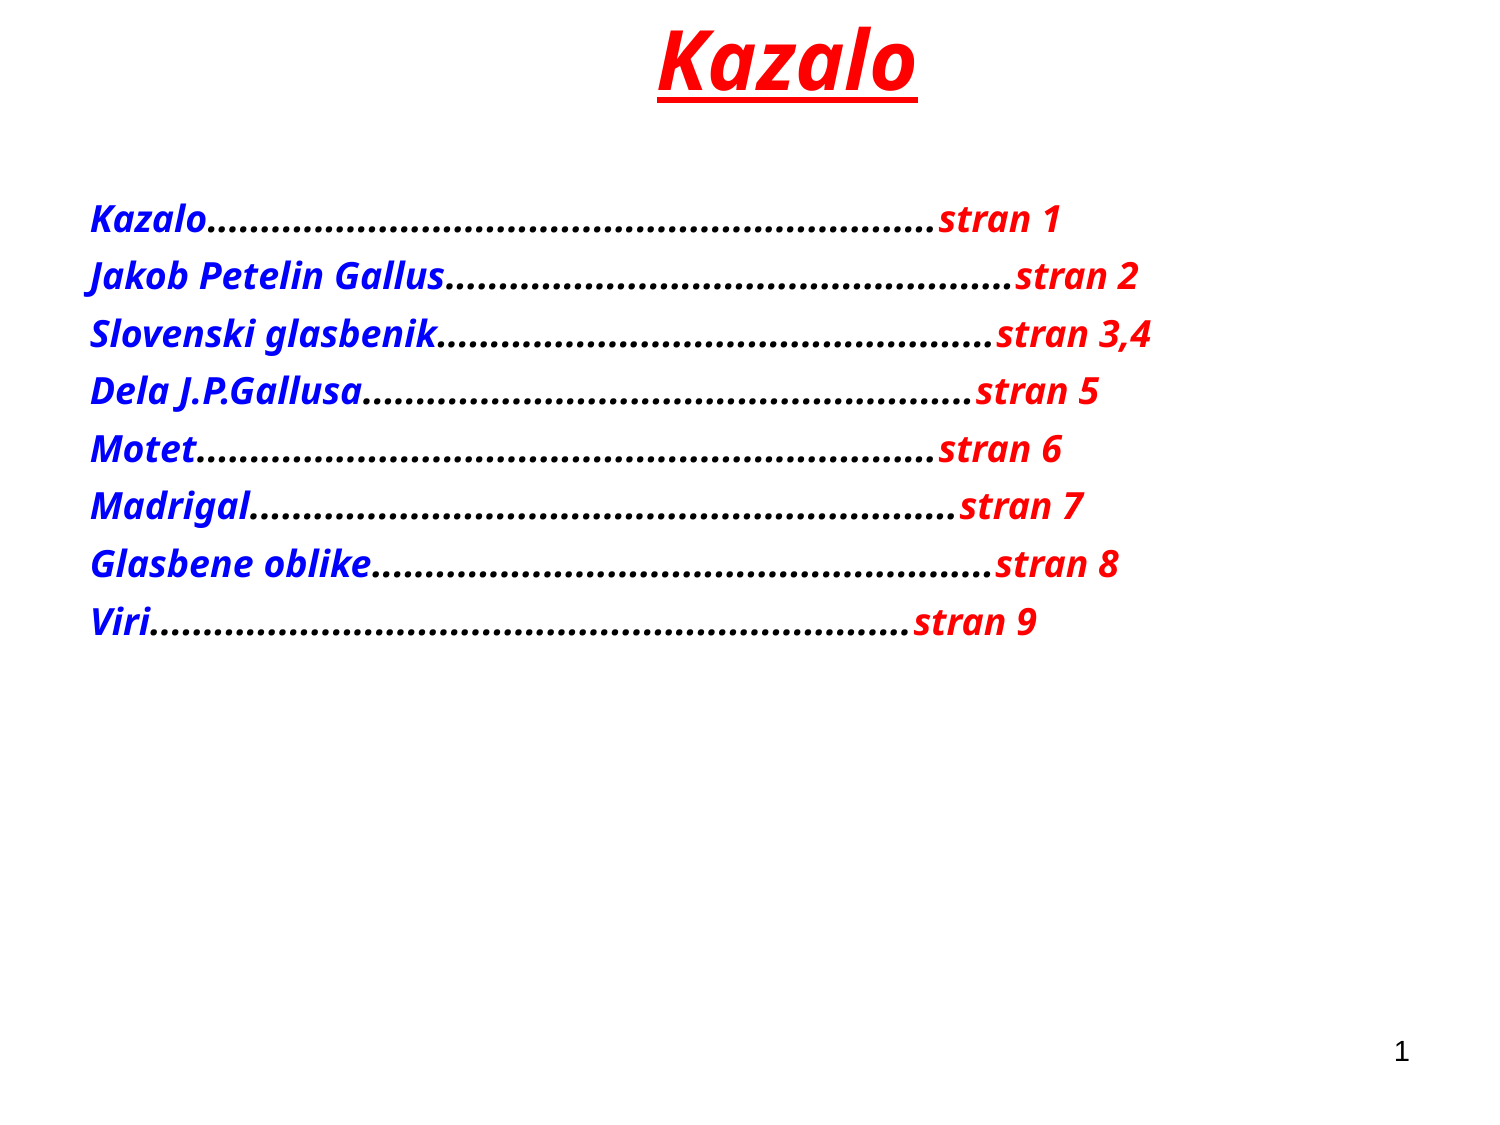

Kazalo
Kazalo....................................................................stran 1
Jakob Petelin Gallus.....................................................stran 2
Slovenski glasbenik....................................................stran 3,4
Dela J.P.Gallusa.........................................................stran 5
Motet.....................................................................stran 6
Madrigal..................................................................stran 7
Glasbene oblike..........................................................stran 8
Viri.......................................................................stran 9